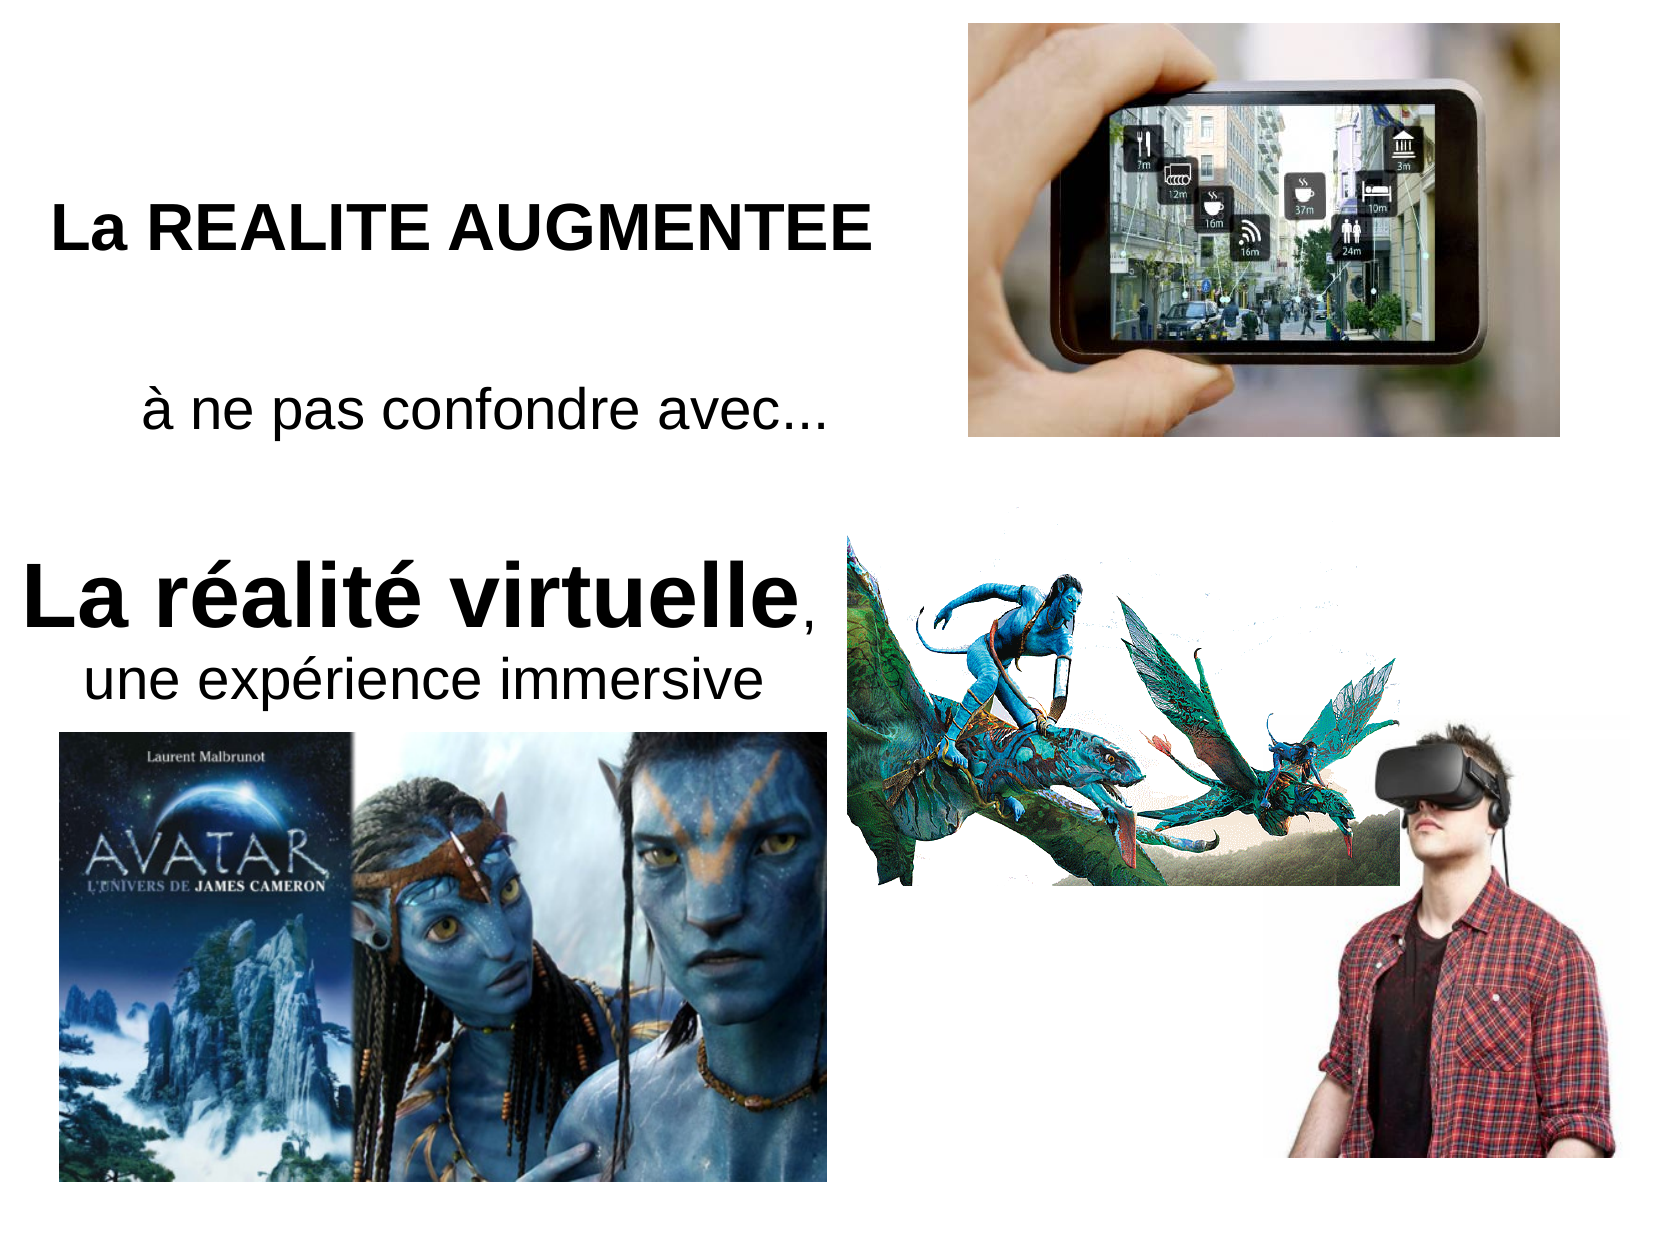

La REALITE AUGMENTEE
 à ne pas confondre avec...
La réalité virtuelle,
une expérience immersive